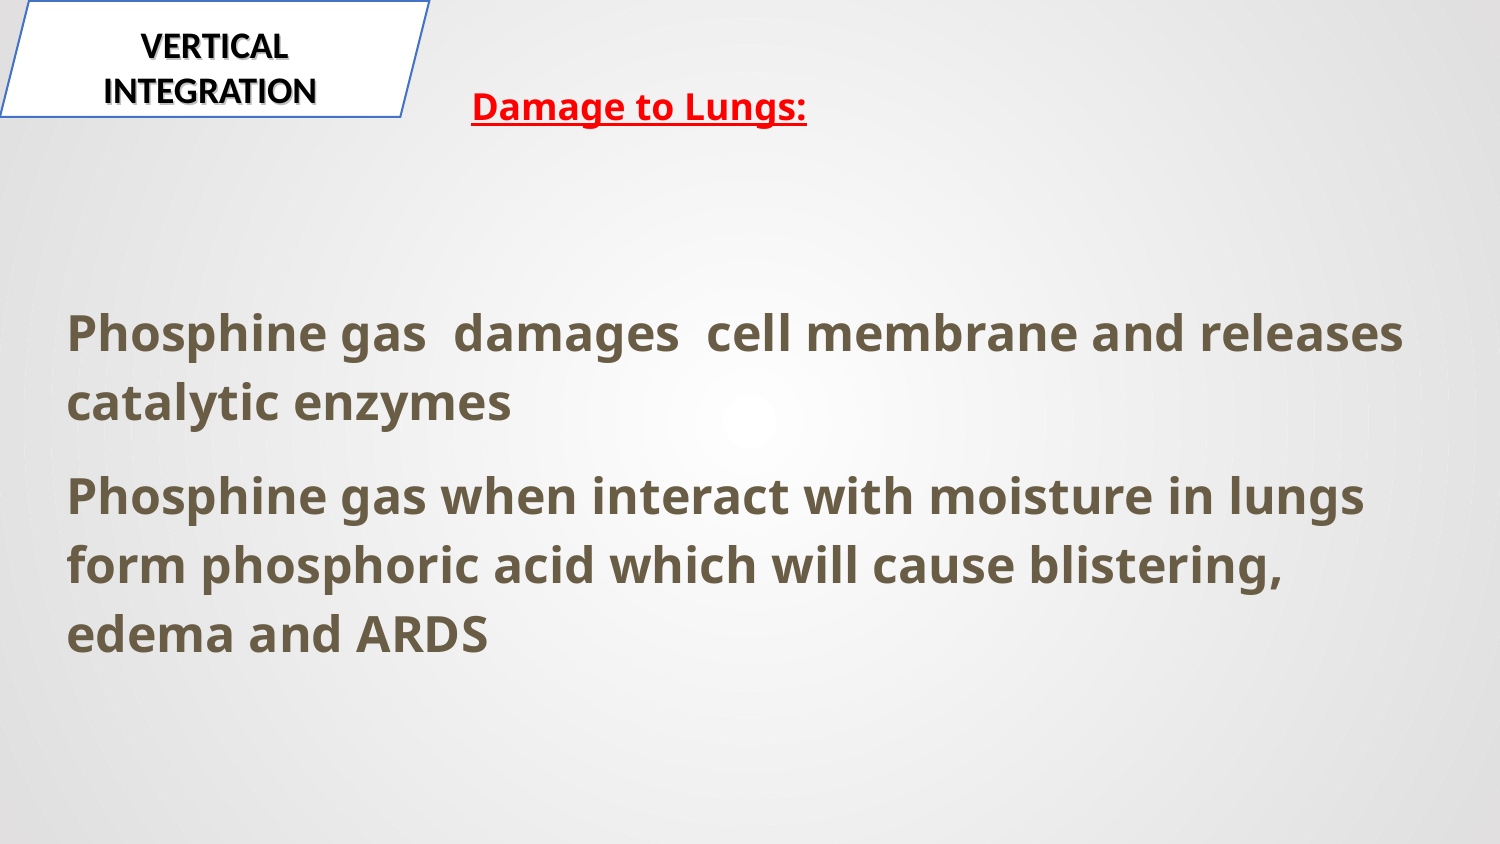

VERTICAL INTEGRATION
# Damage to Lungs:
Phosphine gas damages cell membrane and releases catalytic enzymes
Phosphine gas when interact with moisture in lungs form phosphoric acid which will cause blistering, edema and ARDS